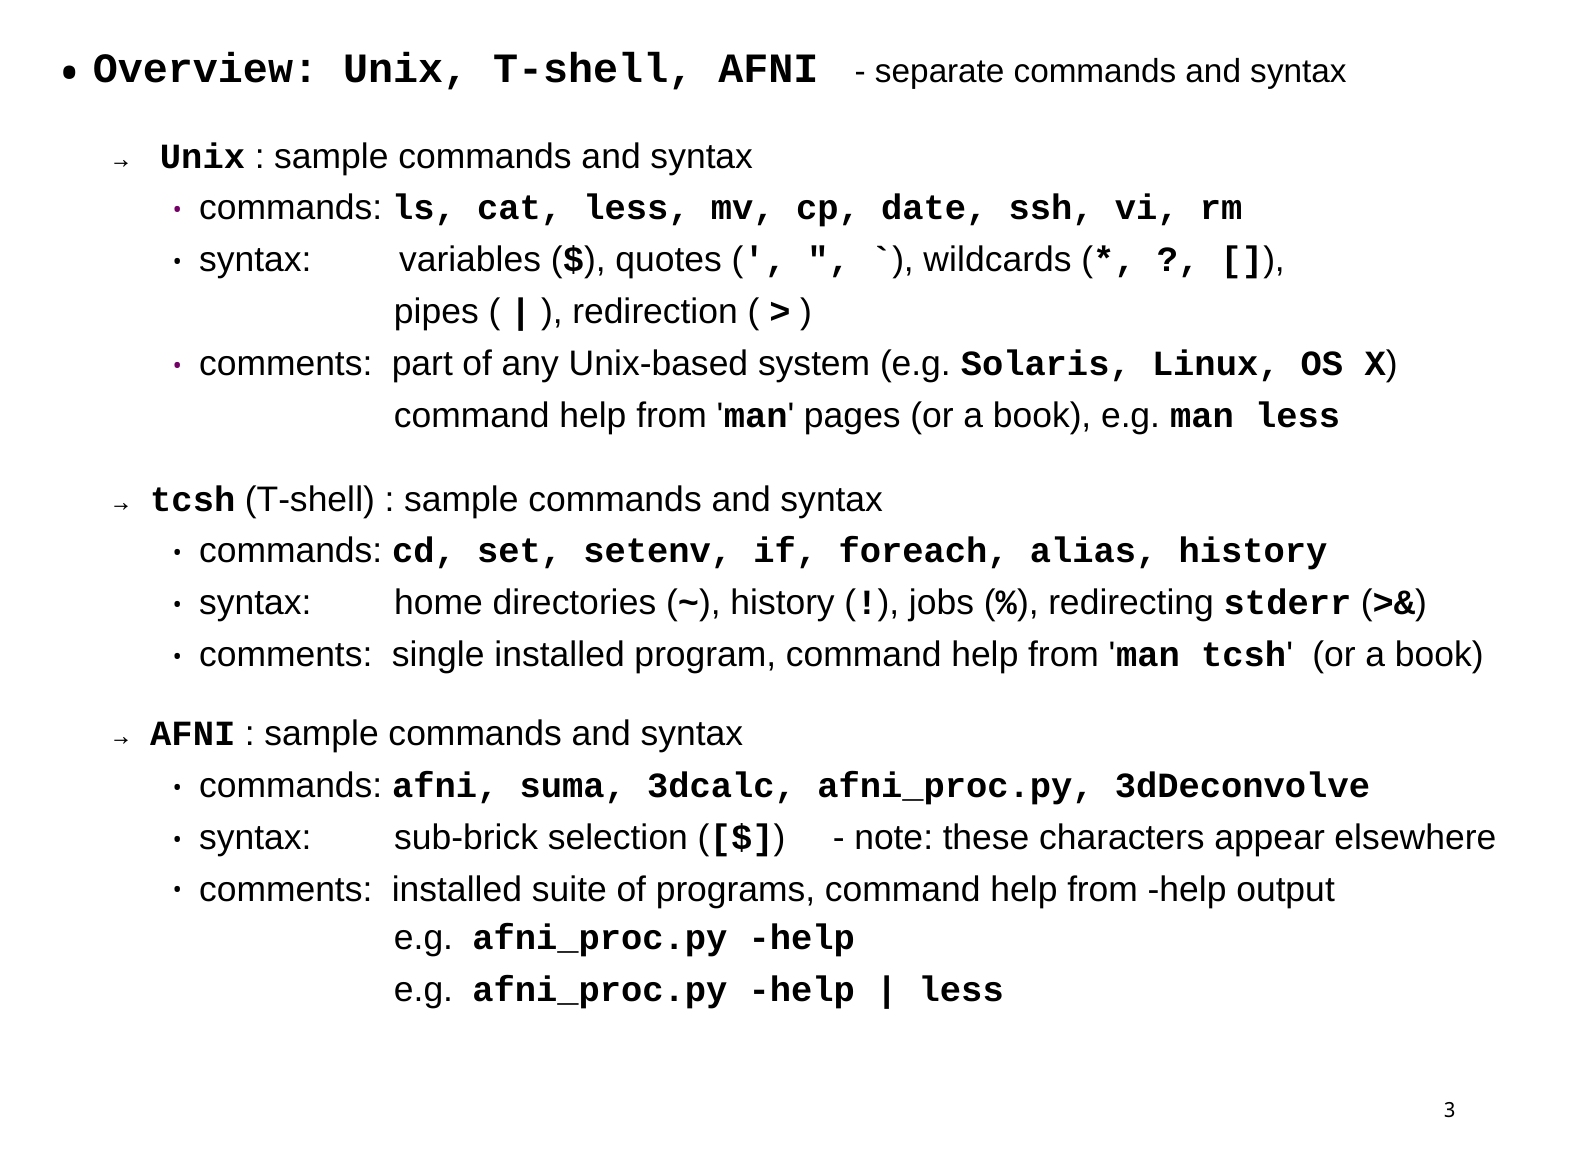

# Overview: Unix, T-shell, AFNI - separate commands and syntax
 Unix : sample commands and syntax
commands: ls, cat, less, mv, cp, date, ssh, vi, rm
syntax: variables ($), quotes (', ", `), wildcards (*, ?, []),
 pipes ( | ), redirection ( > )
comments: part of any Unix-based system (e.g. Solaris, Linux, OS X)
 command help from 'man' pages (or a book), e.g. man less
tcsh (T-shell) : sample commands and syntax
commands: cd, set, setenv, if, foreach, alias, history
syntax: 	 home directories (~), history (!), jobs (%), redirecting stderr (>&)
comments: single installed program, command help from 'man tcsh' (or a book)
AFNI : sample commands and syntax
commands: afni, suma, 3dcalc, afni_proc.py, 3dDeconvolve
syntax:	 sub-brick selection ([$])	- note: these characters appear elsewhere
comments: installed suite of programs, command help from -help output
 e.g. afni_proc.py -help
 e.g. afni_proc.py -help | less